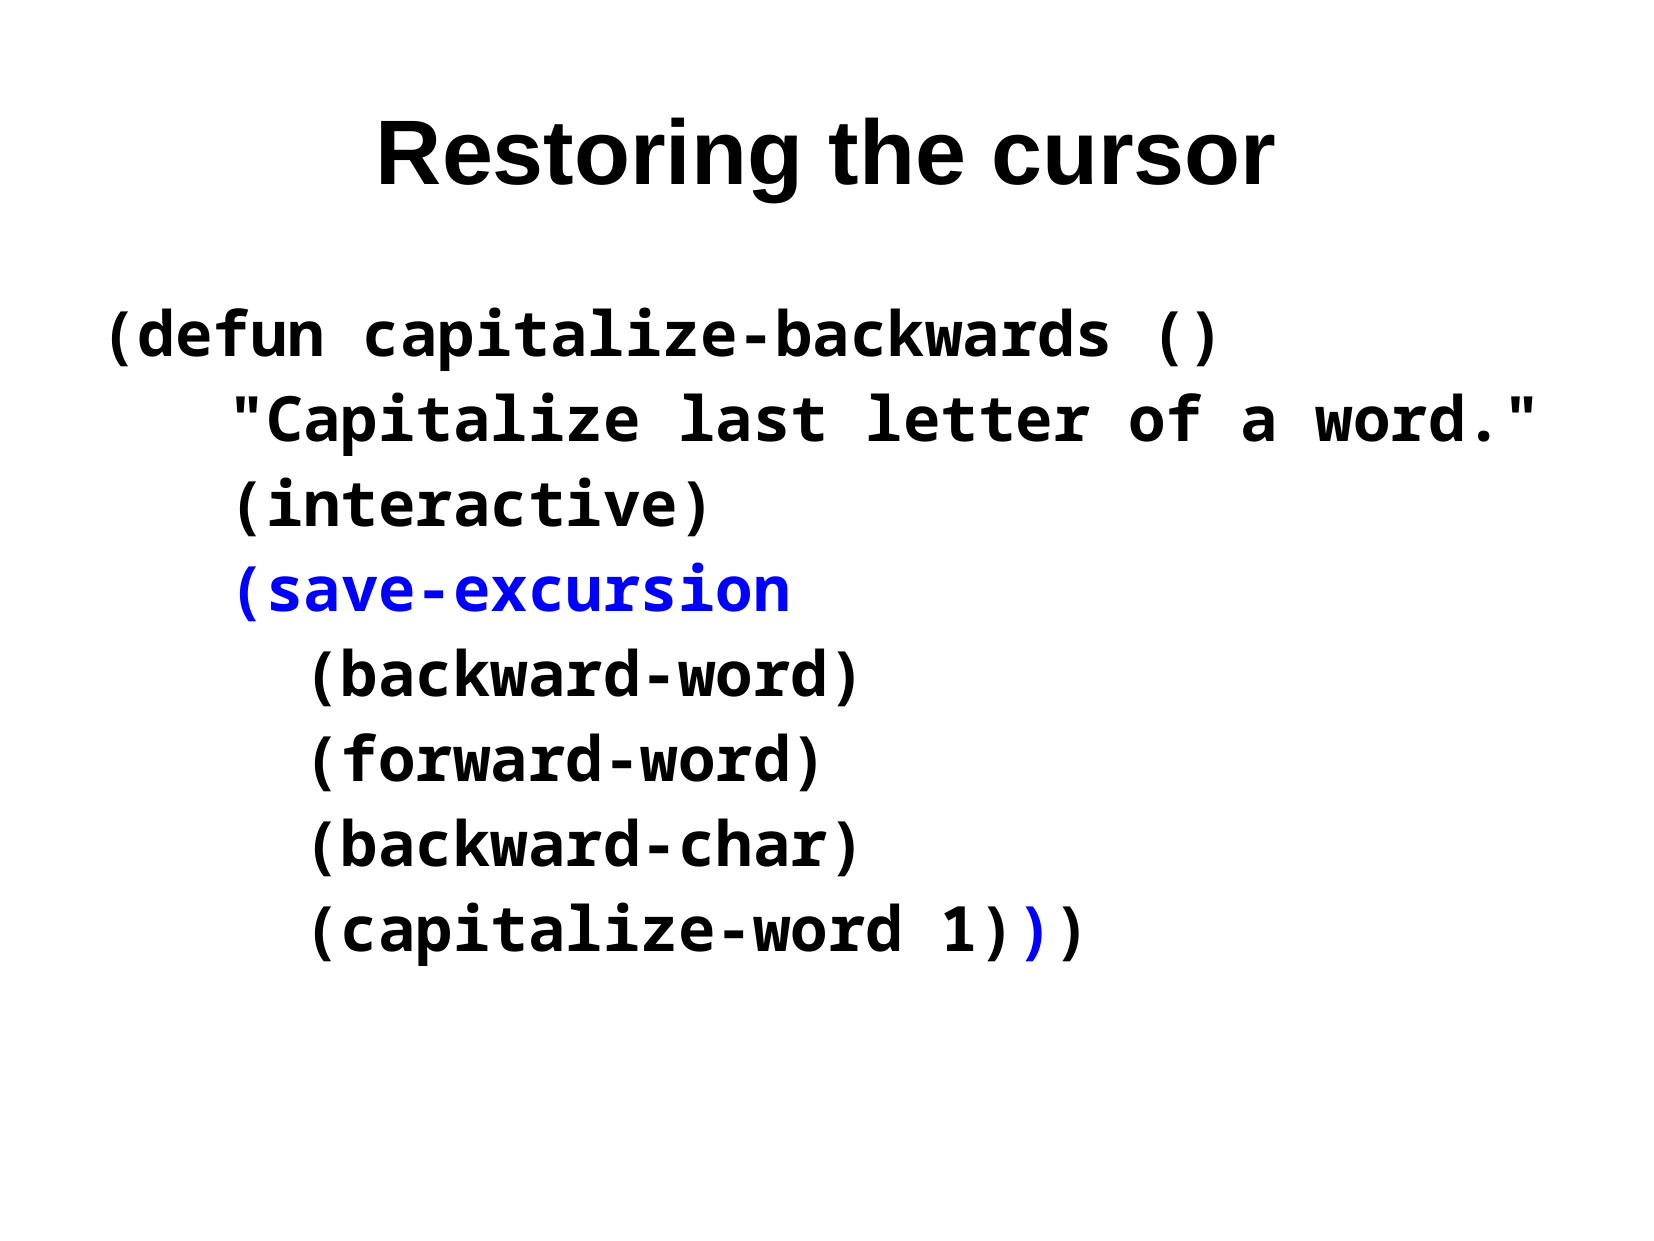

# Restoring the cursor
(defun capitalize-backwards ()
 "Capitalize last letter of a word."
 (interactive)
 (save-excursion
 (backward-word)
 (forward-word)
 (backward-char)
 (capitalize-word 1)))